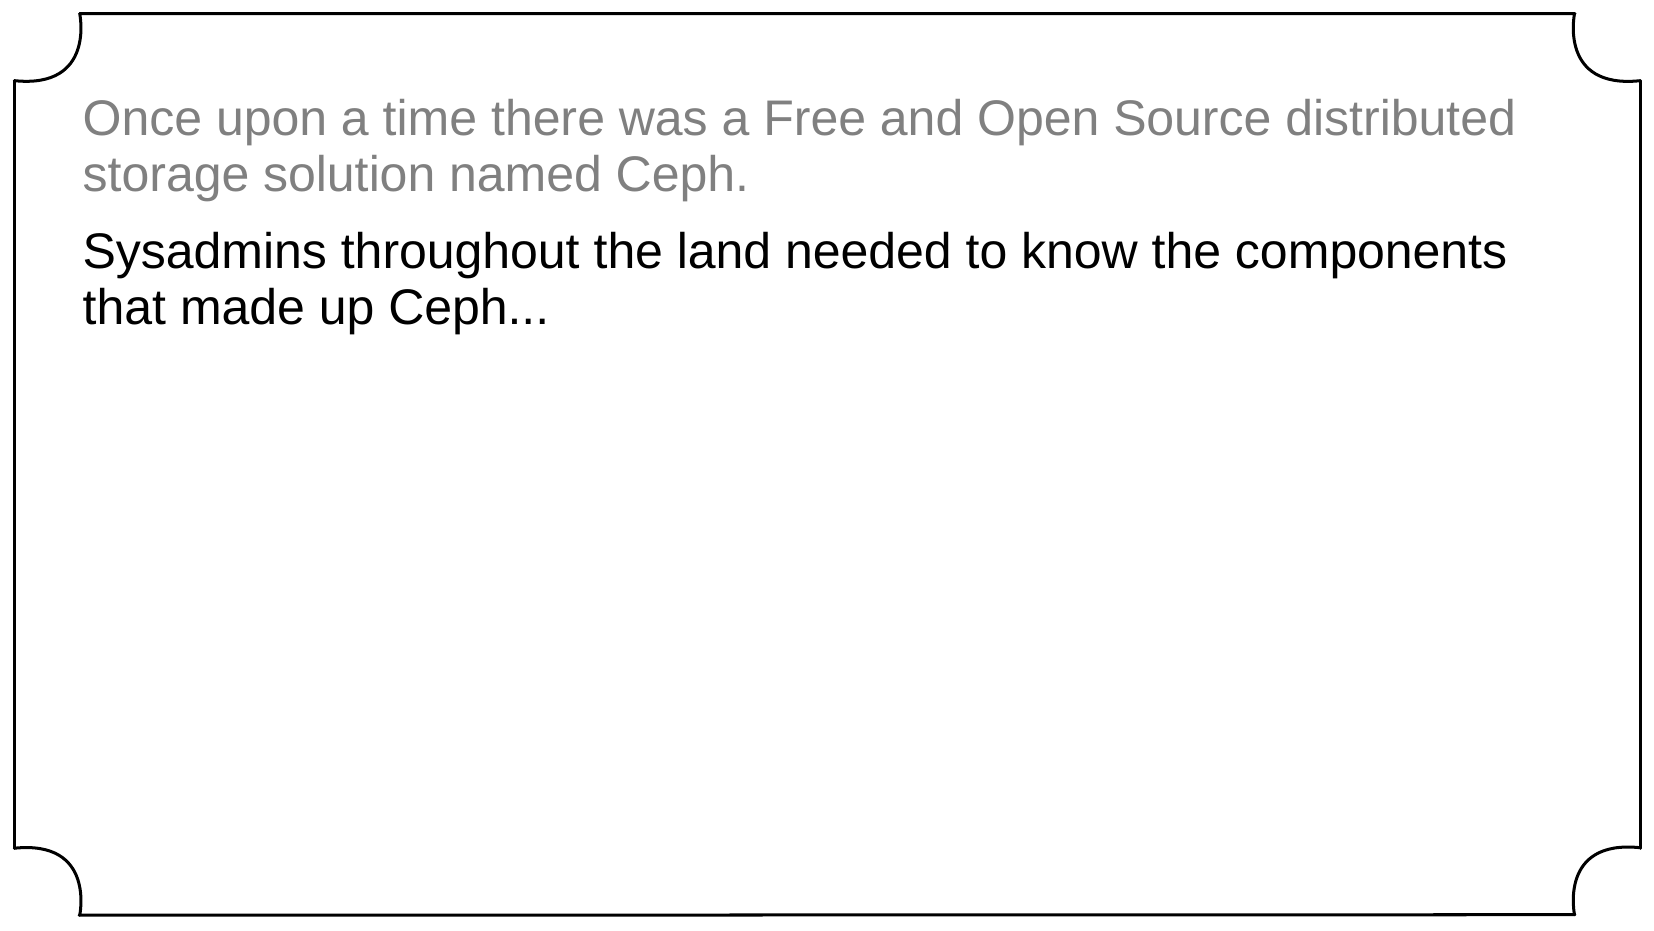

# Once upon a time there was a Free and Open Source distributed storage solution named Ceph.
Sysadmins throughout the land needed to know the components that made up Ceph...